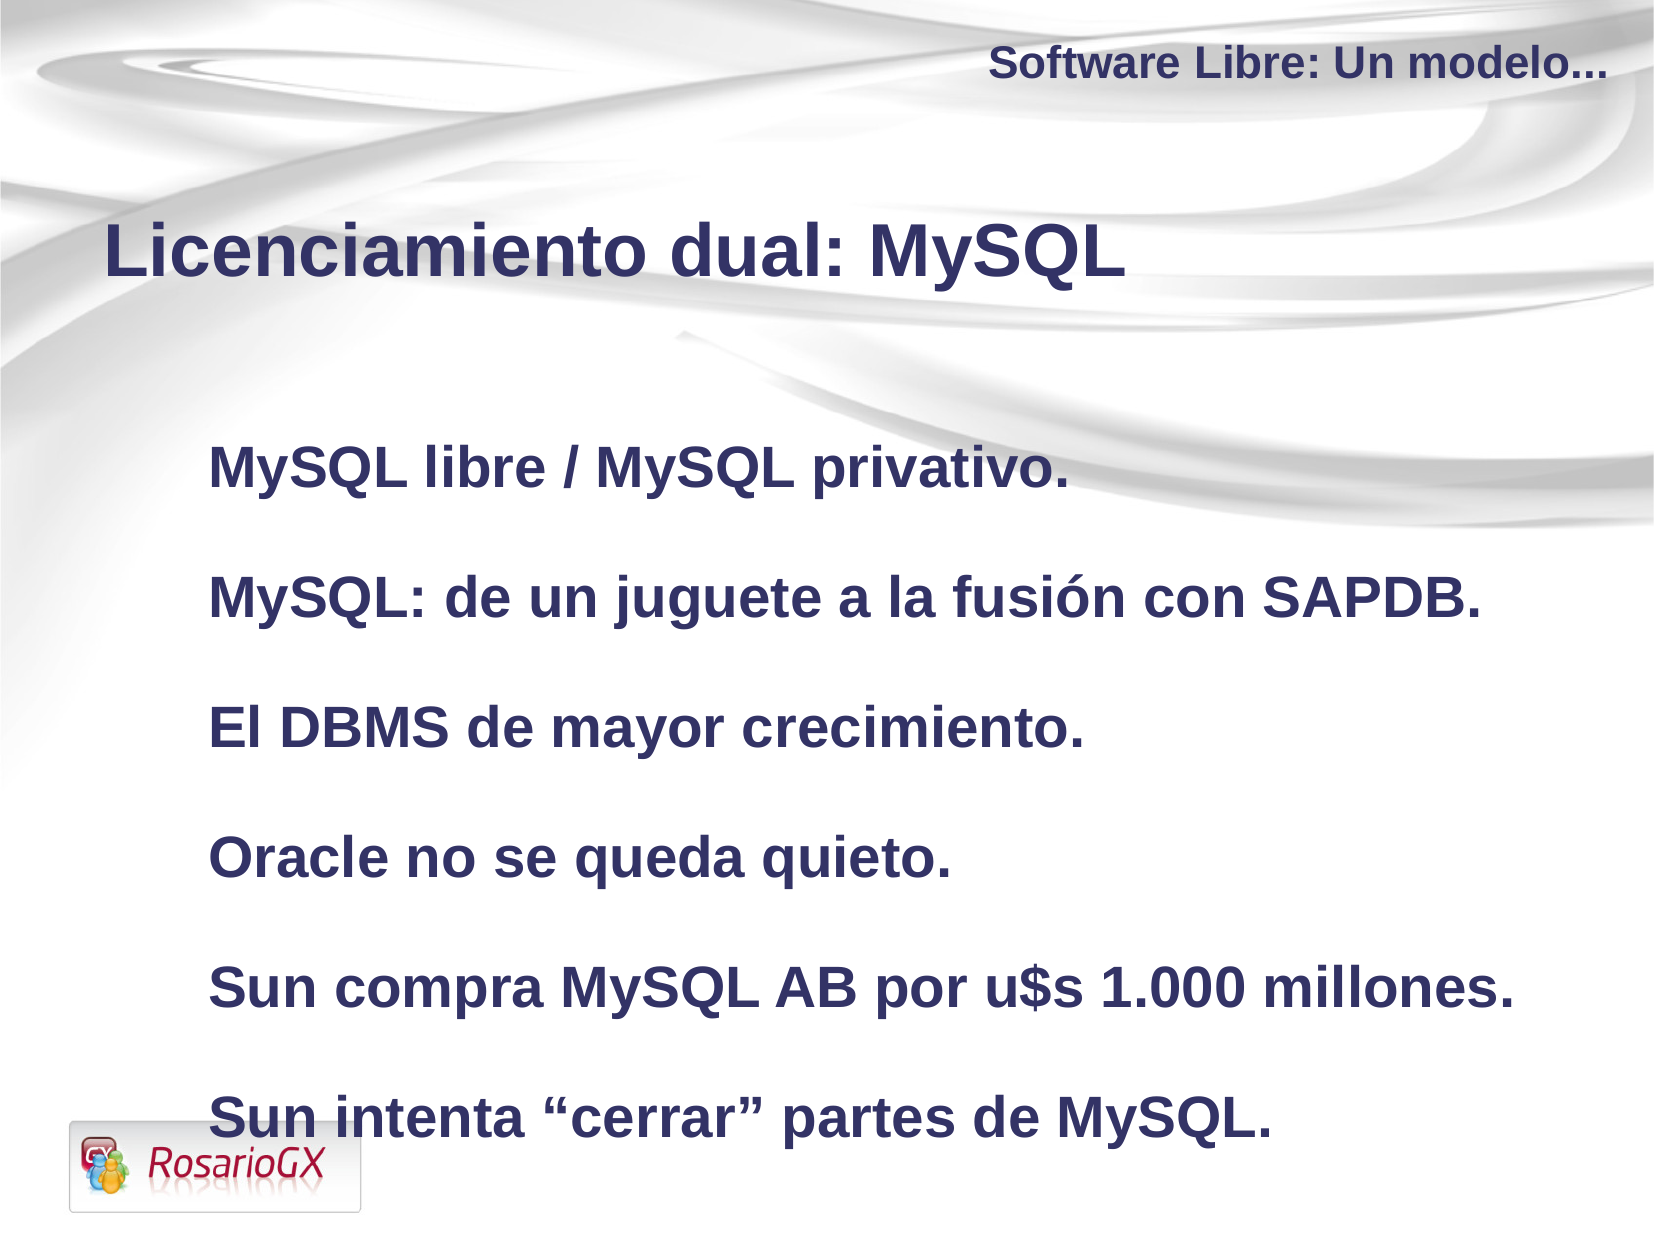

Software Libre: Un modelo...
Licenciamiento dual: MySQL
 MySQL libre / MySQL privativo.
 MySQL: de un juguete a la fusión con SAPDB.
 El DBMS de mayor crecimiento.
 Oracle no se queda quieto.
 Sun compra MySQL AB por u$s 1.000 millones.
 Sun intenta “cerrar” partes de MySQL.